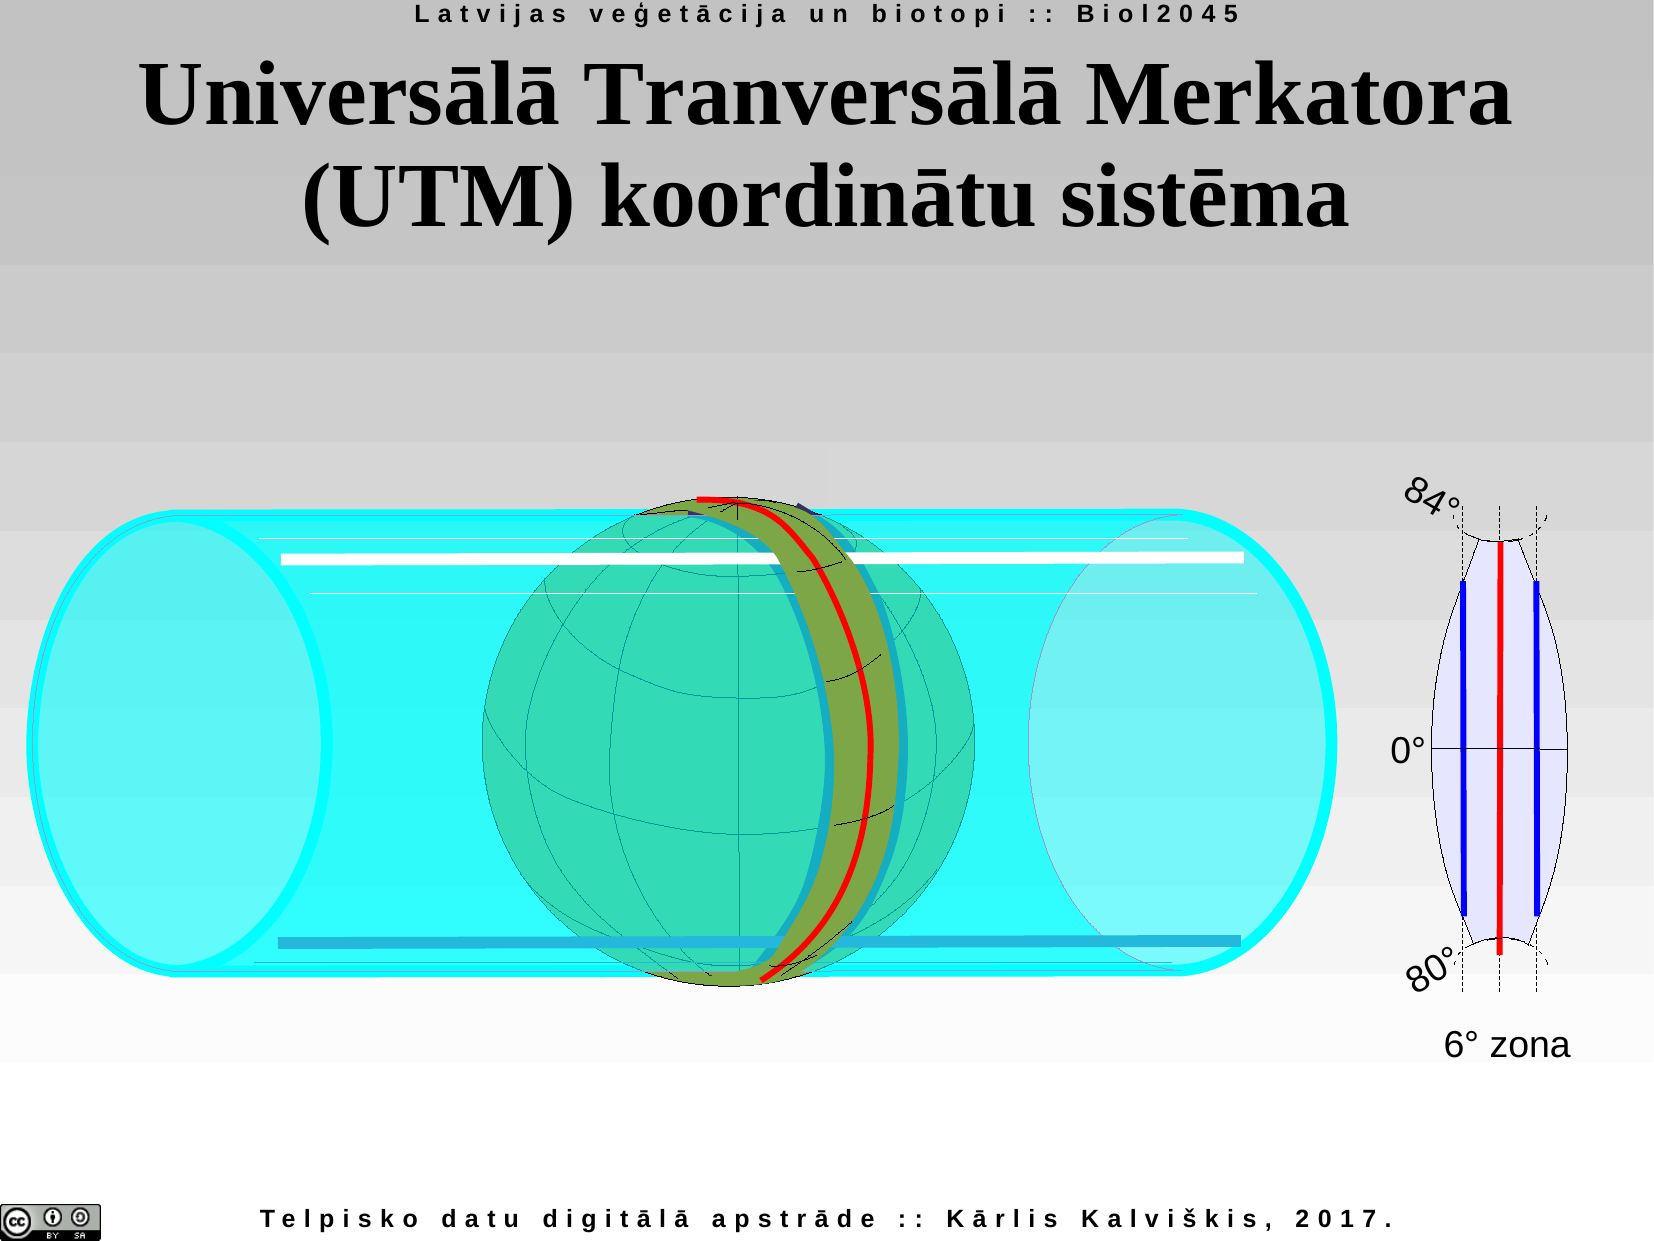

# Universālā Tranversālā Merkatora (UTM) koordinātu sistēma
84°
0°
80°
6° zona